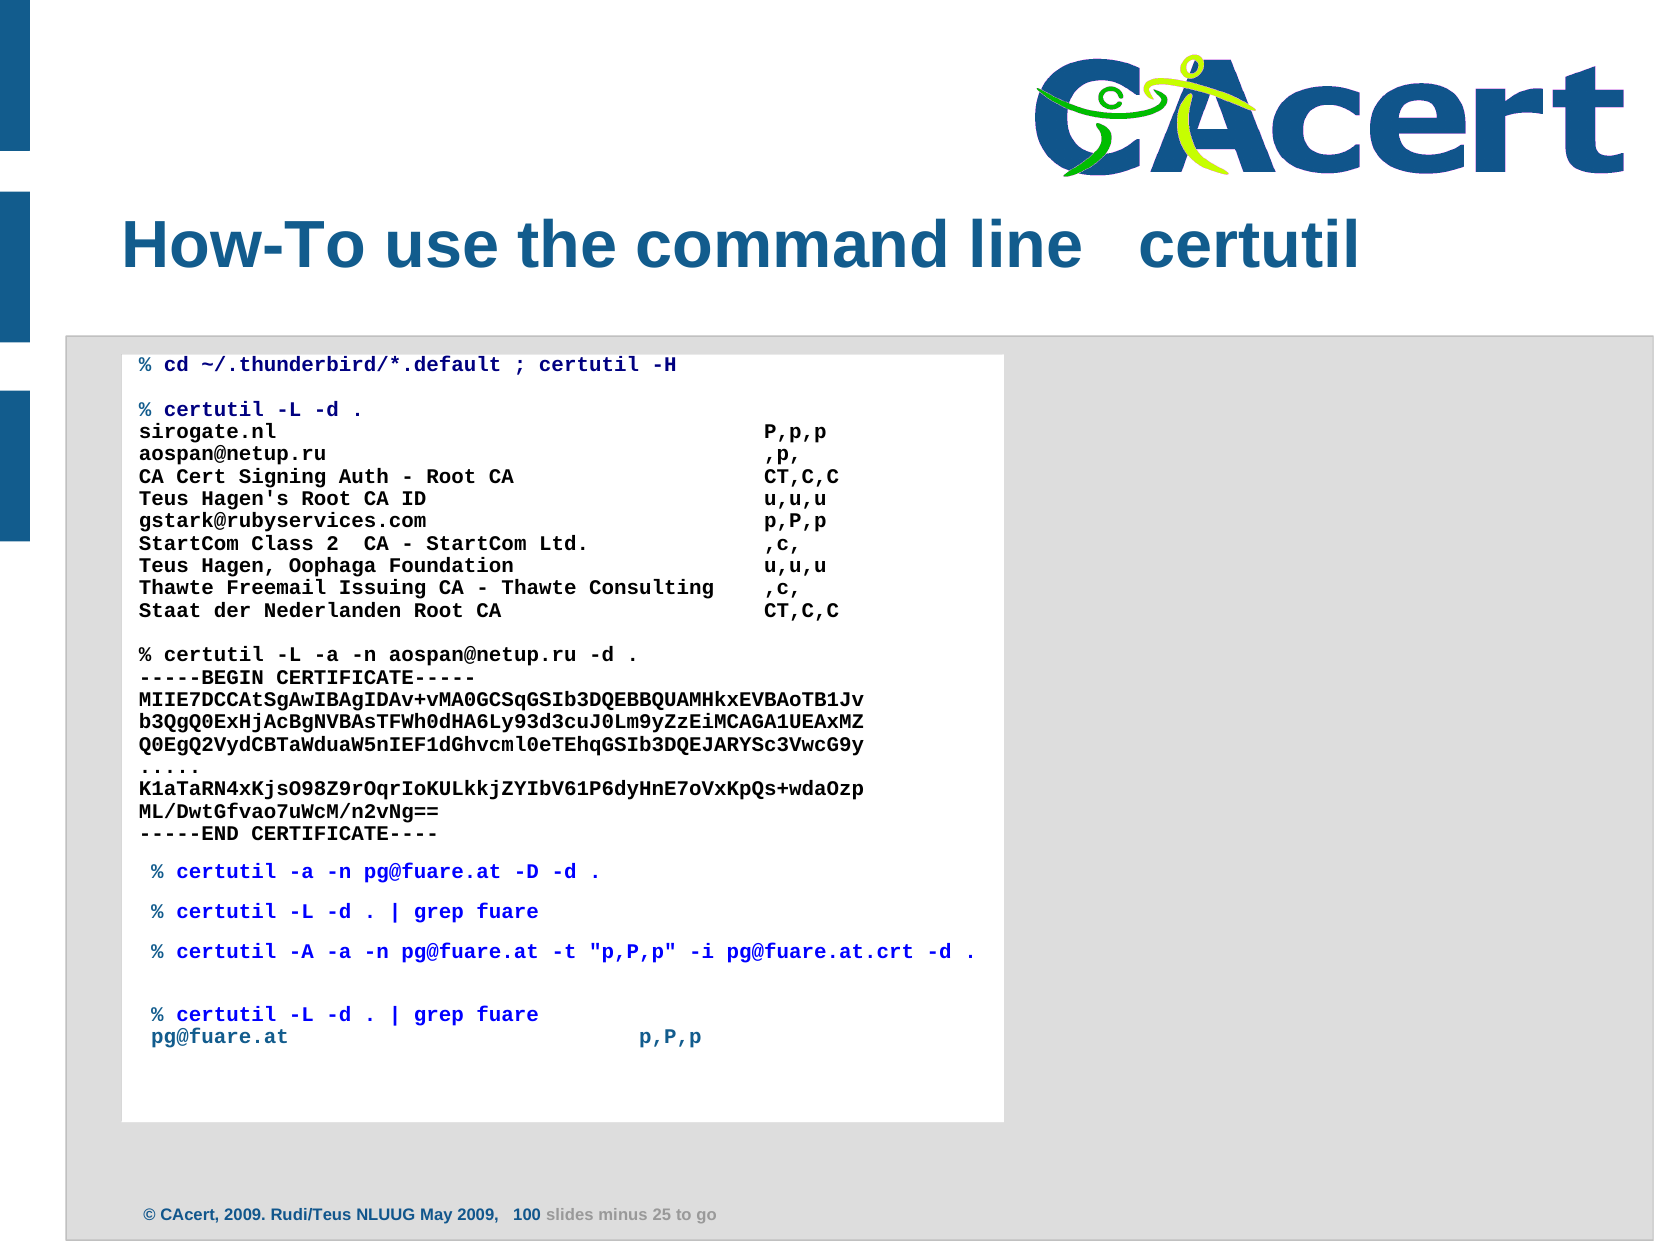

# How-To use the command line certutil
% cd ~/.thunderbird/*.default ; certutil -H
% certutil -L -d .
sirogate.nl P,p,p
aospan@netup.ru ,p,
CA Cert Signing Auth - Root CA CT,C,C
Teus Hagen's Root CA ID u,u,u
gstark@rubyservices.com p,P,p
StartCom Class 2 CA - StartCom Ltd. ,c,
Teus Hagen, Oophaga Foundation u,u,u
Thawte Freemail Issuing CA - Thawte Consulting ,c,
Staat der Nederlanden Root CA CT,C,C
% certutil -L -a -n aospan@netup.ru -d .
-----BEGIN CERTIFICATE-----
MIIE7DCCAtSgAwIBAgIDAv+vMA0GCSqGSIb3DQEBBQUAMHkxEVBAoTB1Jv
b3QgQ0ExHjAcBgNVBAsTFWh0dHA6Ly93d3cuJ0Lm9yZzEiMCAGA1UEAxMZ
Q0EgQ2VydCBTaWduaW5nIEF1dGhvcml0eTEhqGSIb3DQEJARYSc3VwcG9y
.....
K1aTaRN4xKjsO98Z9rOqrIoKULkkjZYIbV61P6dyHnE7oVxKpQs+wdaOzp
ML/DwtGfvao7uWcM/n2vNg==
-----END CERTIFICATE----
 % certutil -a -n pg@fuare.at -D -d .
 % certutil -L -d . | grep fuare
 % certutil -A -a -n pg@fuare.at -t "p,P,p" -i pg@fuare.at.crt -d .
 % certutil -L -d . | grep fuare
 pg@fuare.at p,P,p